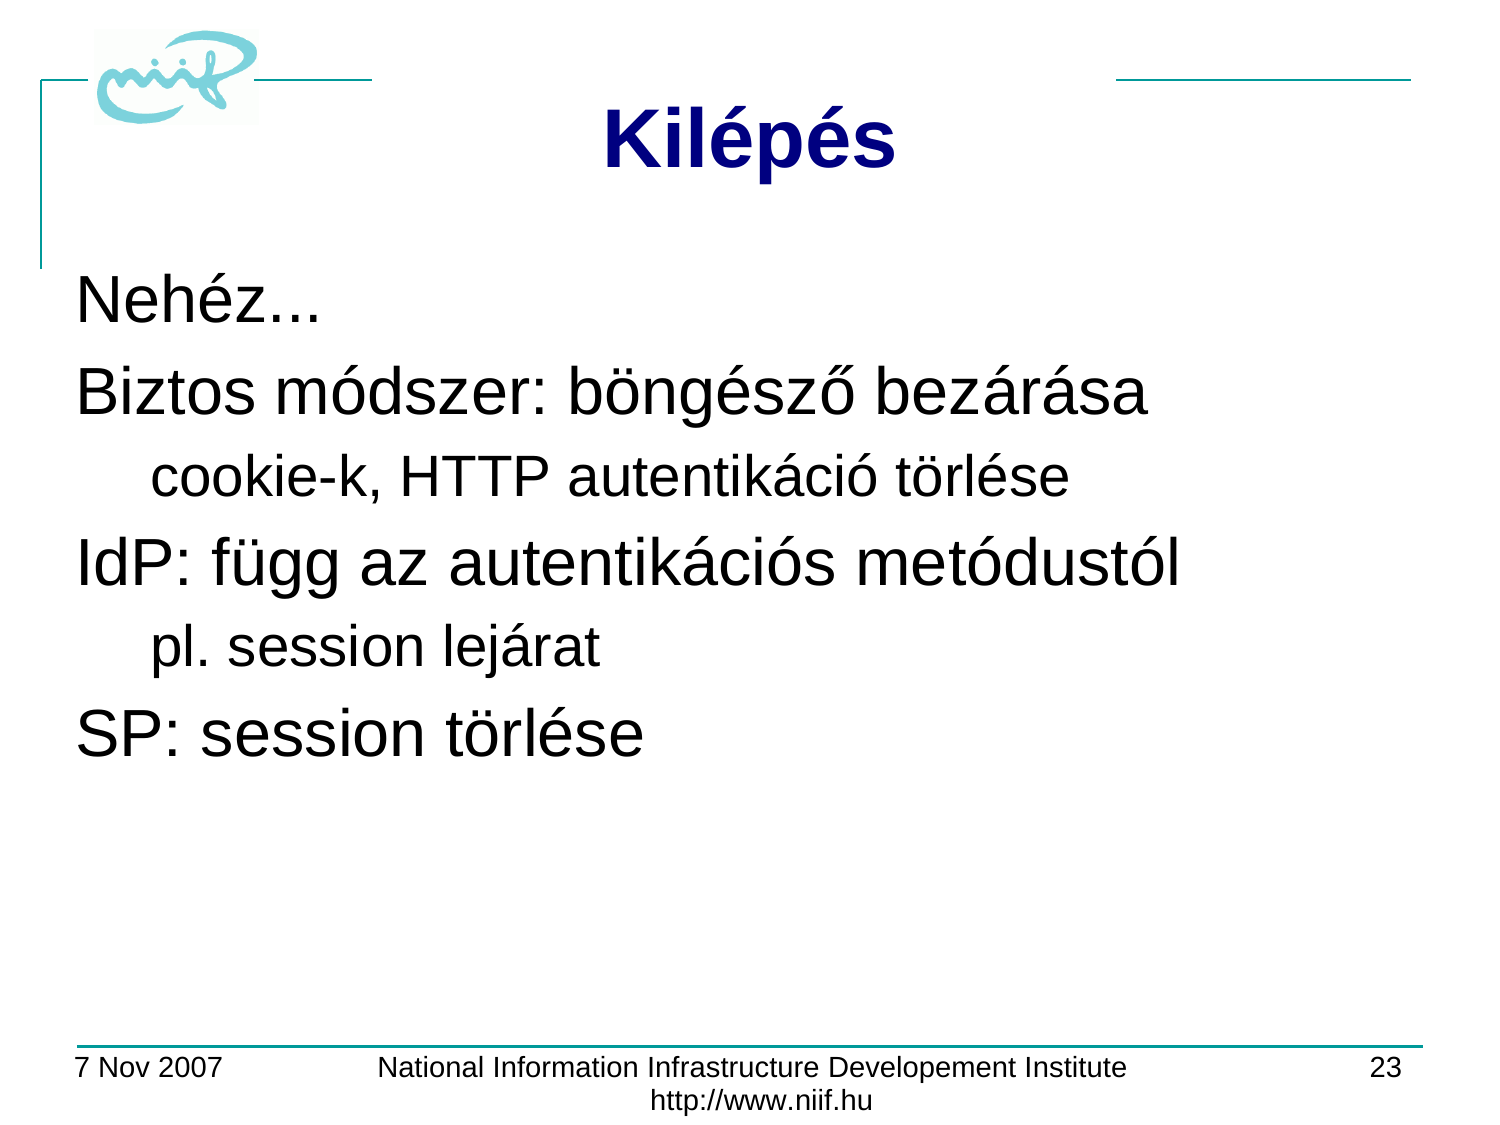

# Kilépés
Nehéz...
Biztos módszer: böngésző bezárása
cookie-k, HTTP autentikáció törlése
IdP: függ az autentikációs metódustól
pl. session lejárat
SP: session törlése